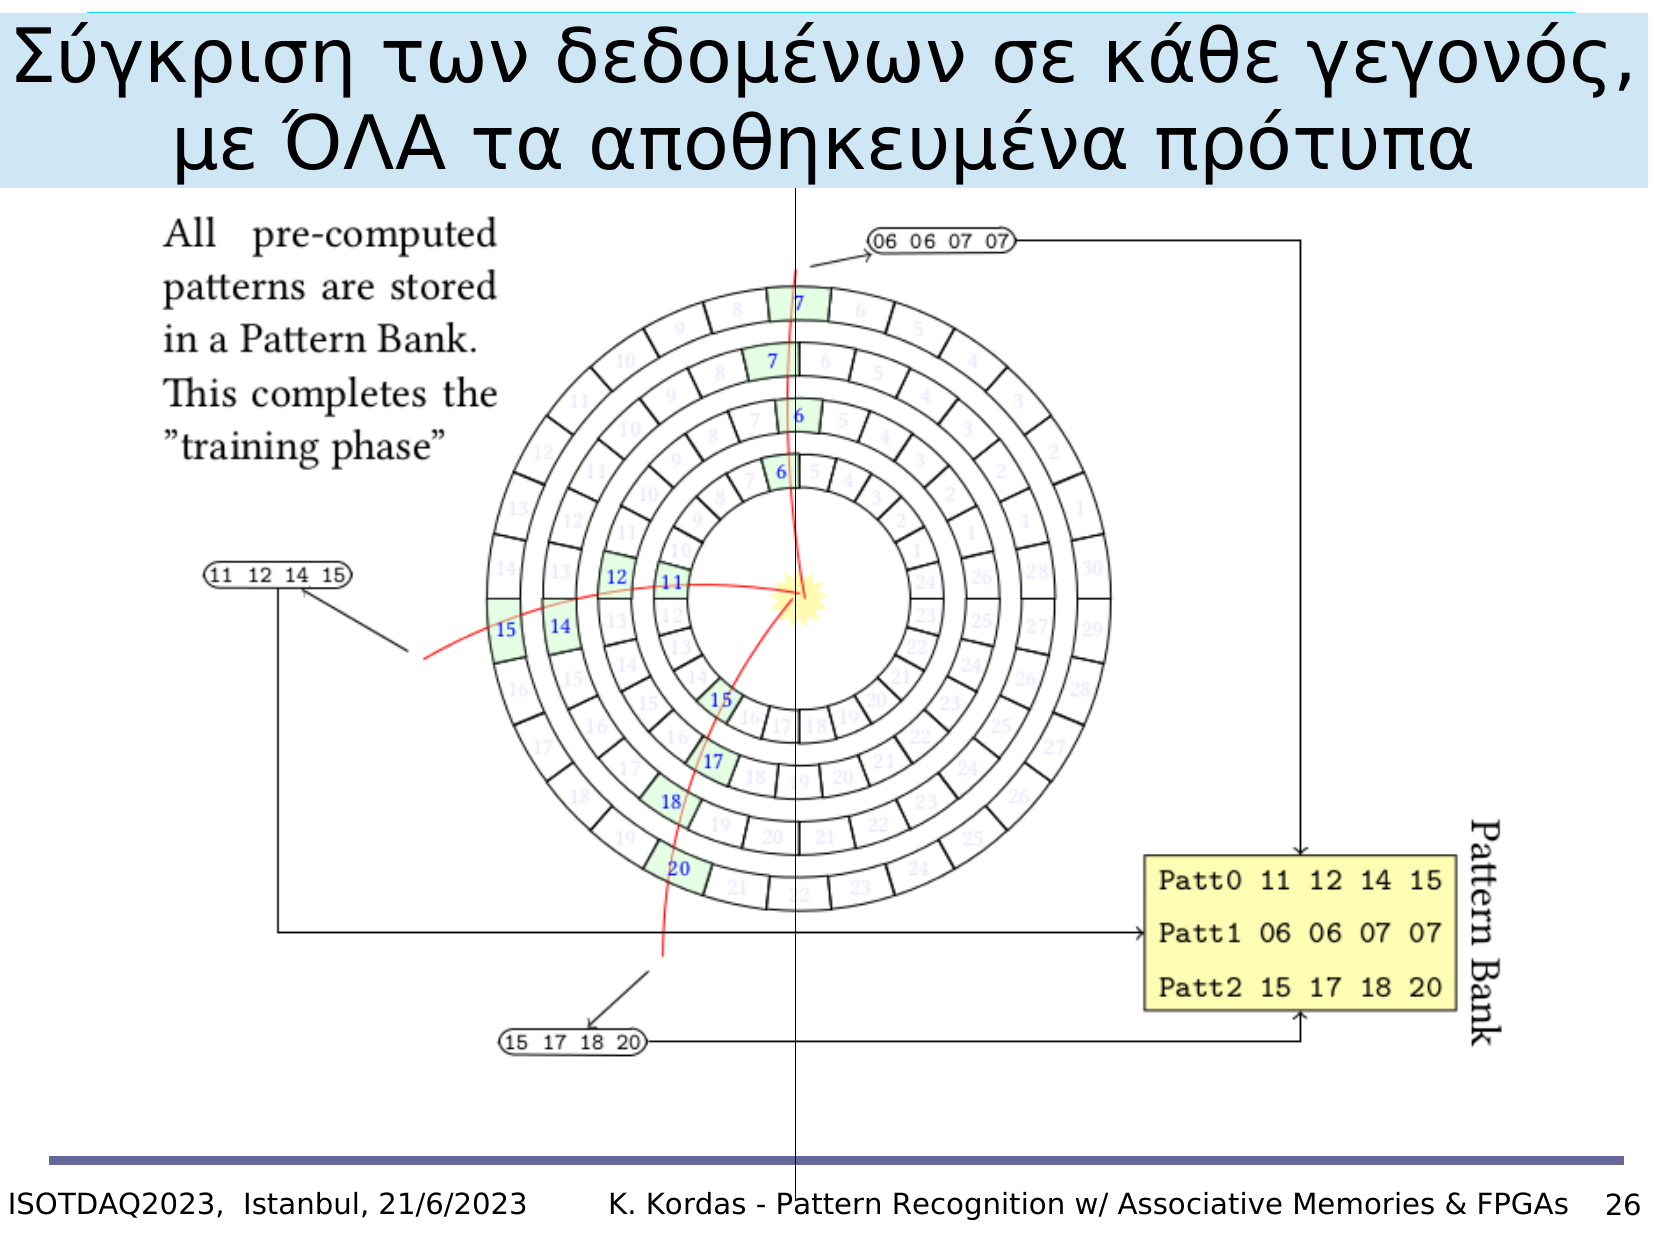

# Training: Make a “bank” of all patterns
Σύγκριση των δεδομένων σε κάθε γεγονός, με ΌΛΑ τα αποθηκευμένα πρότυπα
ISOTDAQ2023, Istanbul, 21/6/2023
K. Kordas - Pattern Recognition w/ Associative Memories & FPGAs
26